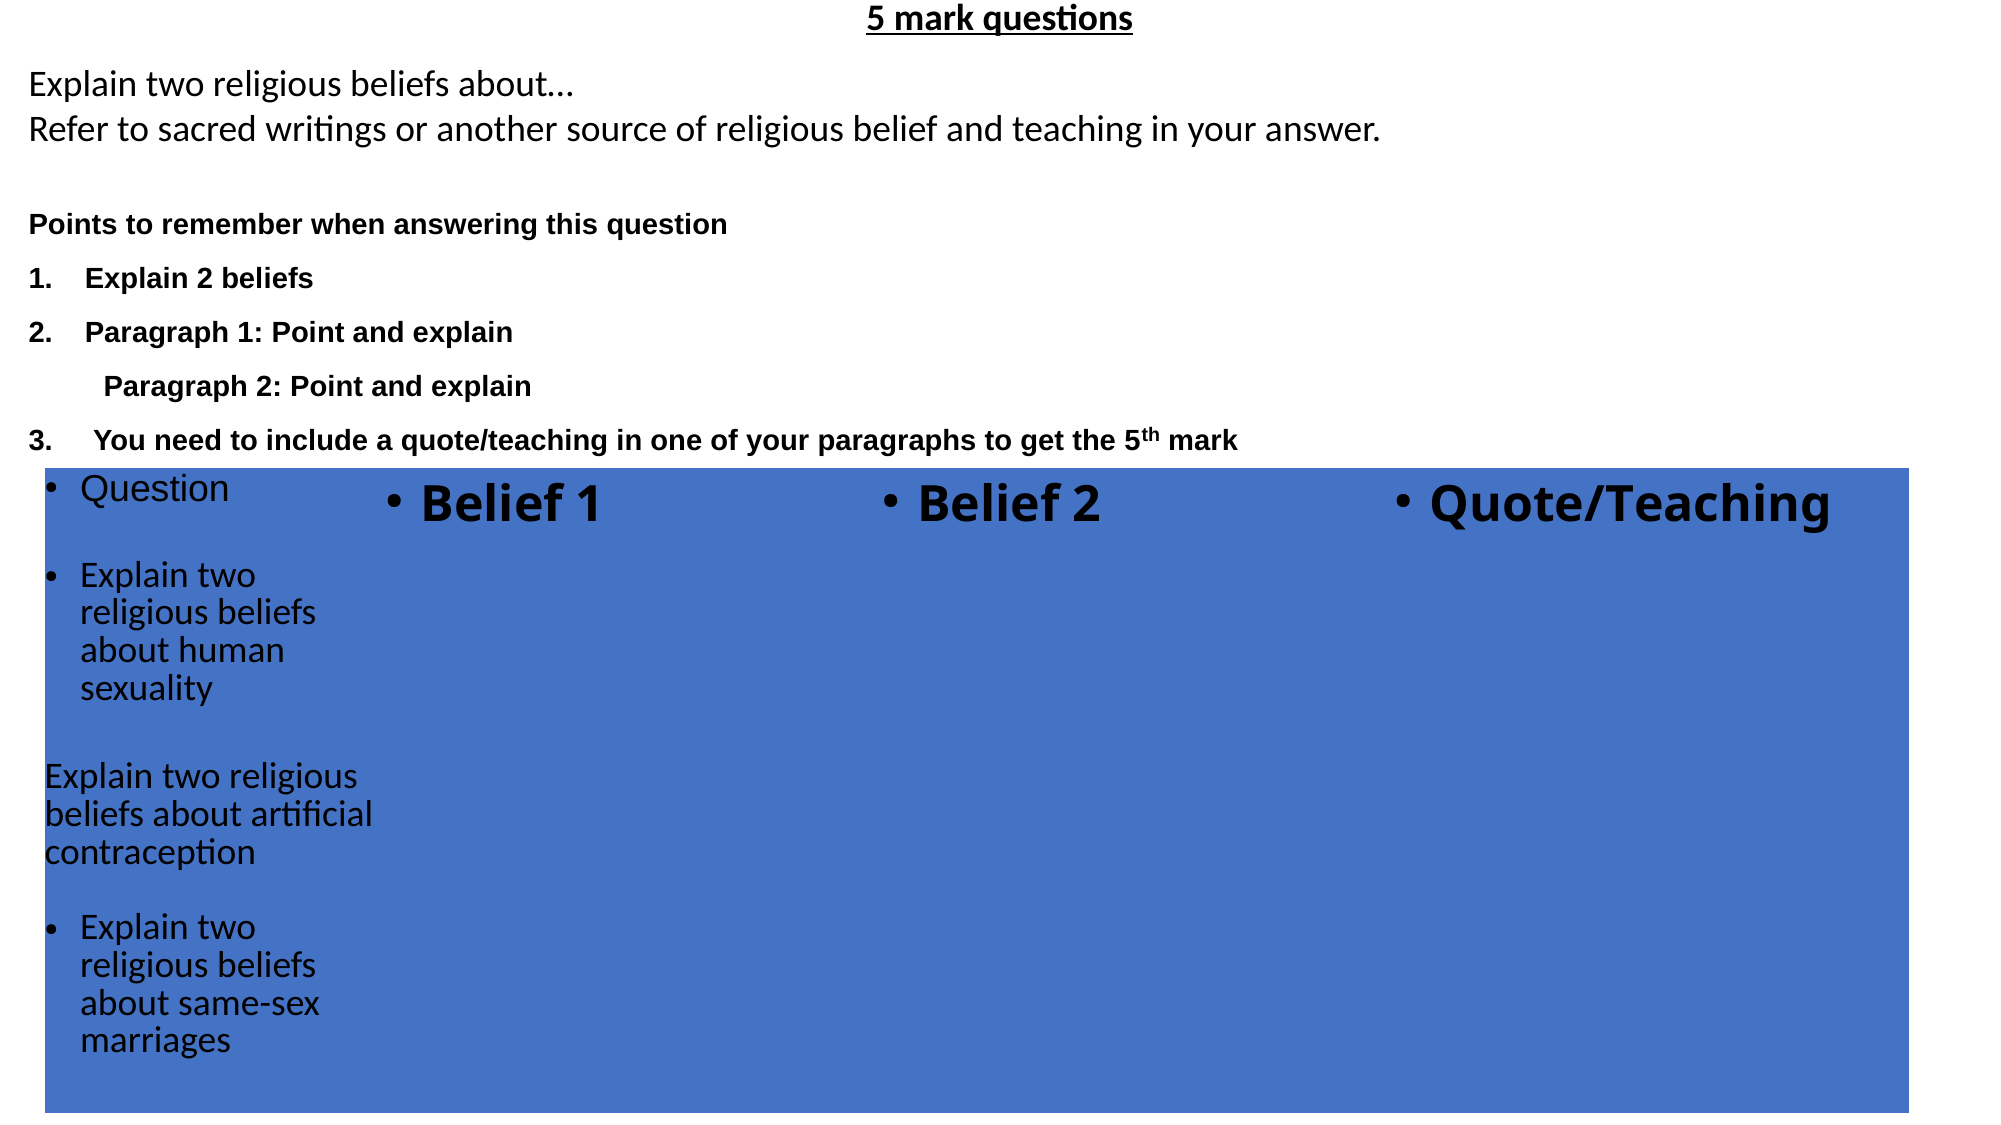

5 mark questions
Explain two religious beliefs about…
Refer to sacred writings or another source of religious belief and teaching in your answer.
Points to remember when answering this question
Explain 2 beliefs
Paragraph 1: Point and explain
	Paragraph 2: Point and explain
 You need to include a quote/teaching in one of your paragraphs to get the 5th mark
| Question | Belief 1 | Belief 2 | Quote/Teaching |
| --- | --- | --- | --- |
| Explain two religious beliefs about human sexuality | | | |
| Explain two religious beliefs about artificial contraception | | | |
| Explain two religious beliefs about same-sex marriages | | | |